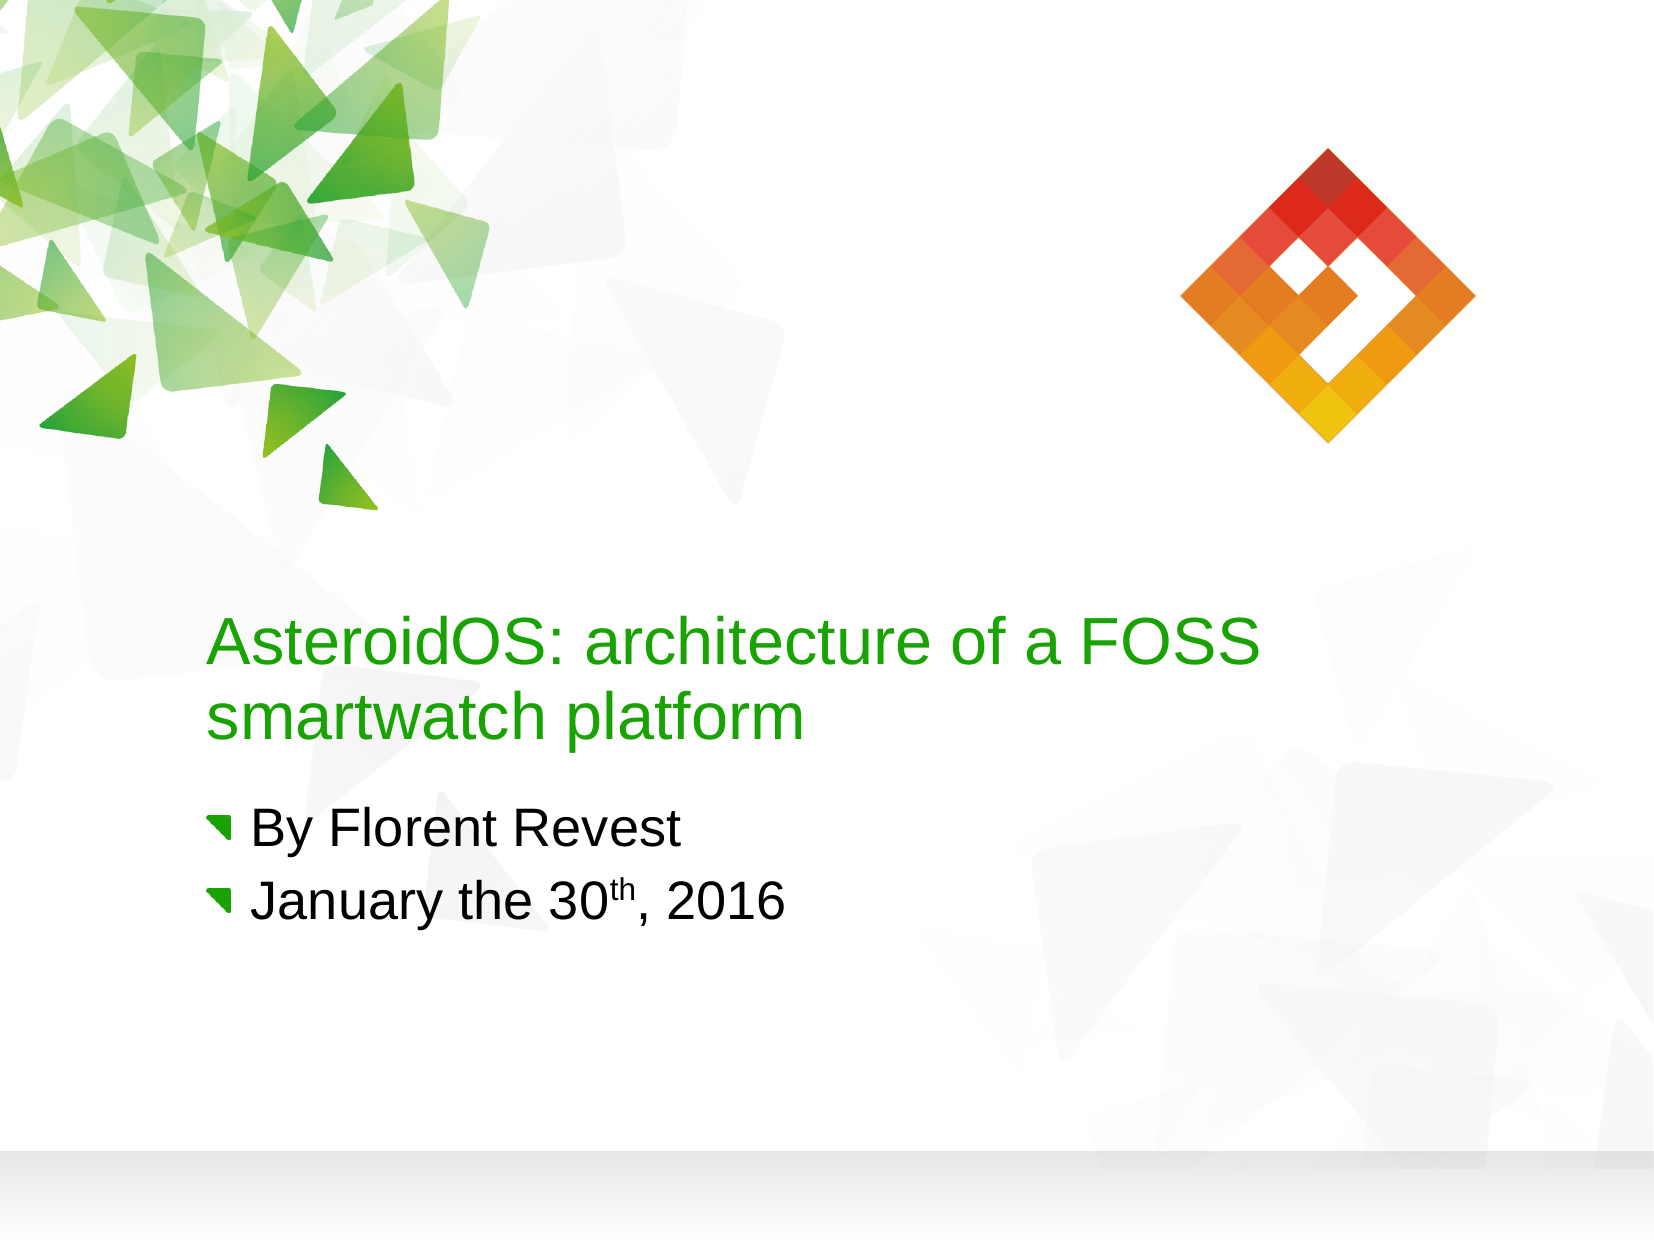

# AsteroidOS: architecture of a FOSS smartwatch platform
By Florent Revest
January the 30th, 2016